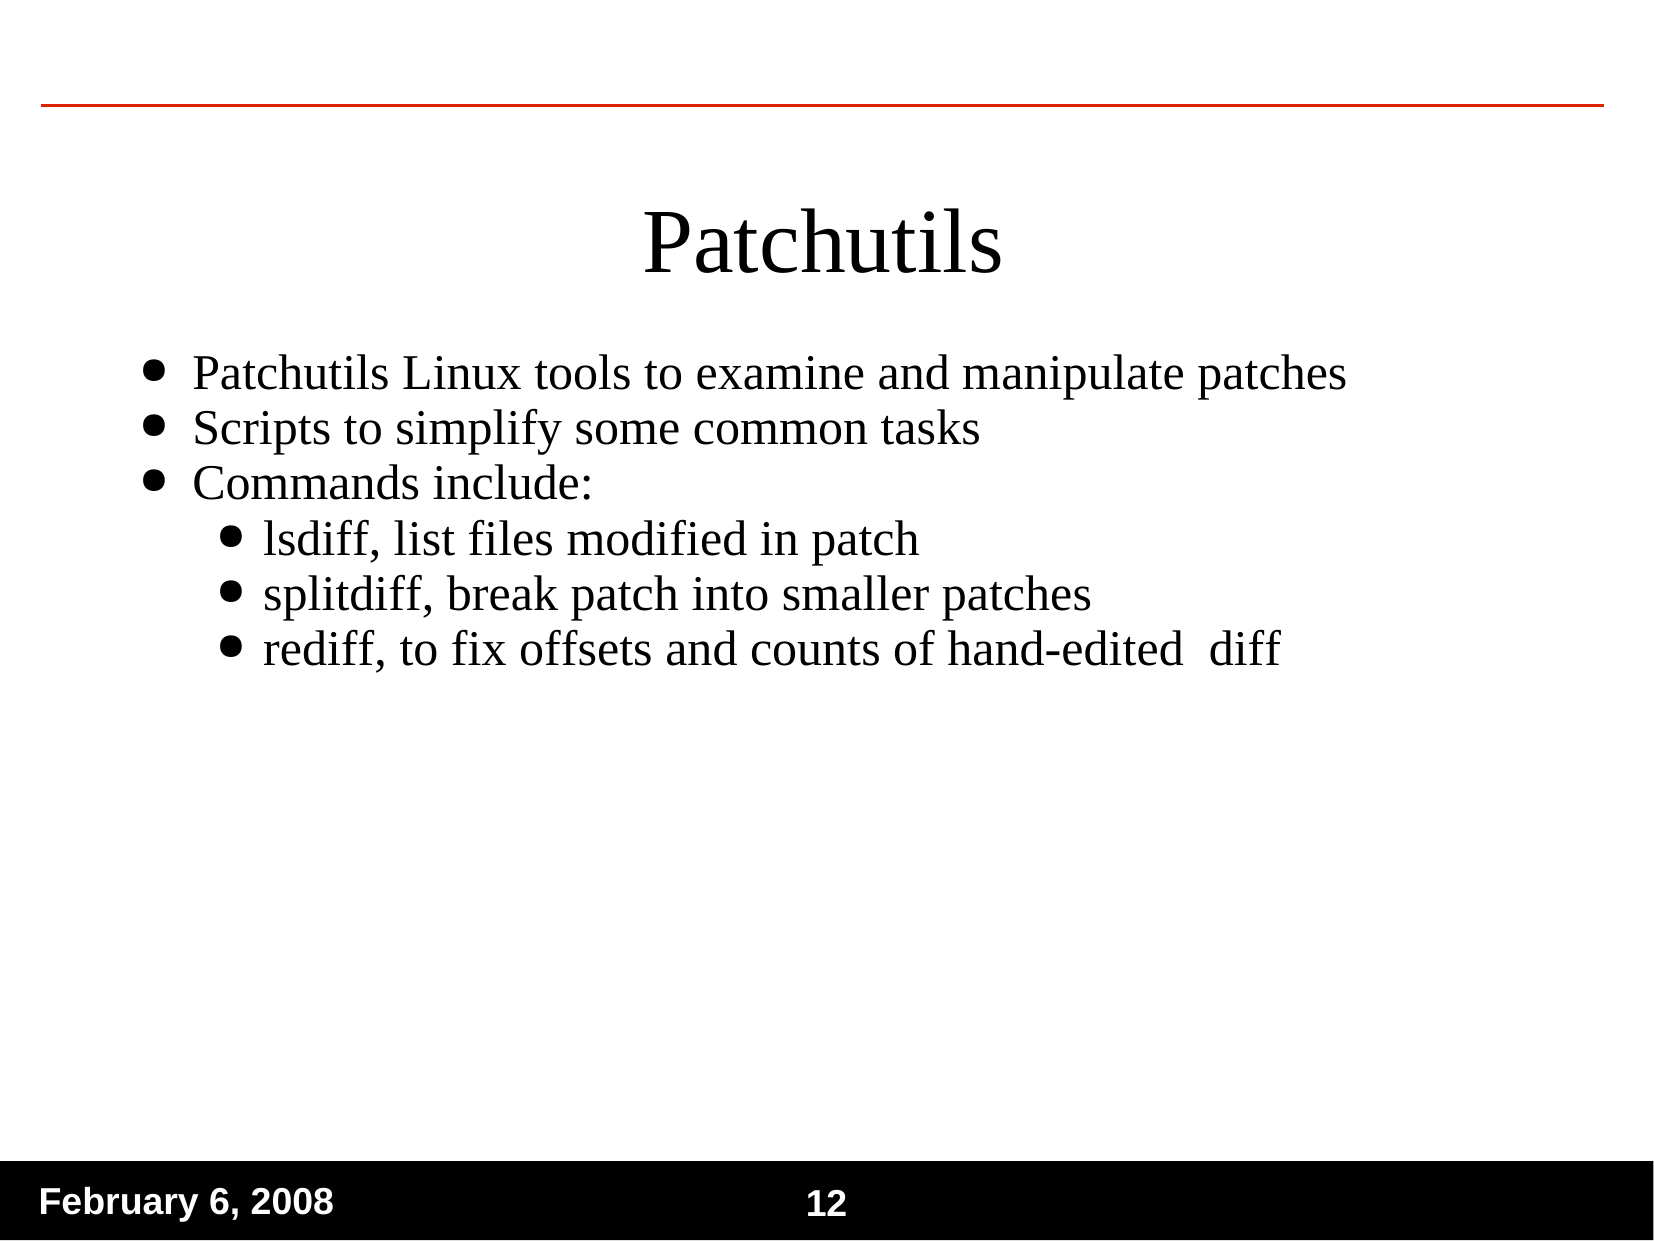

# Patchutils
Patchutils Linux tools to examine and manipulate patches
Scripts to simplify some common tasks
Commands include:
lsdiff, list files modified in patch
splitdiff, break patch into smaller patches
rediff, to fix offsets and counts of hand-edited diff